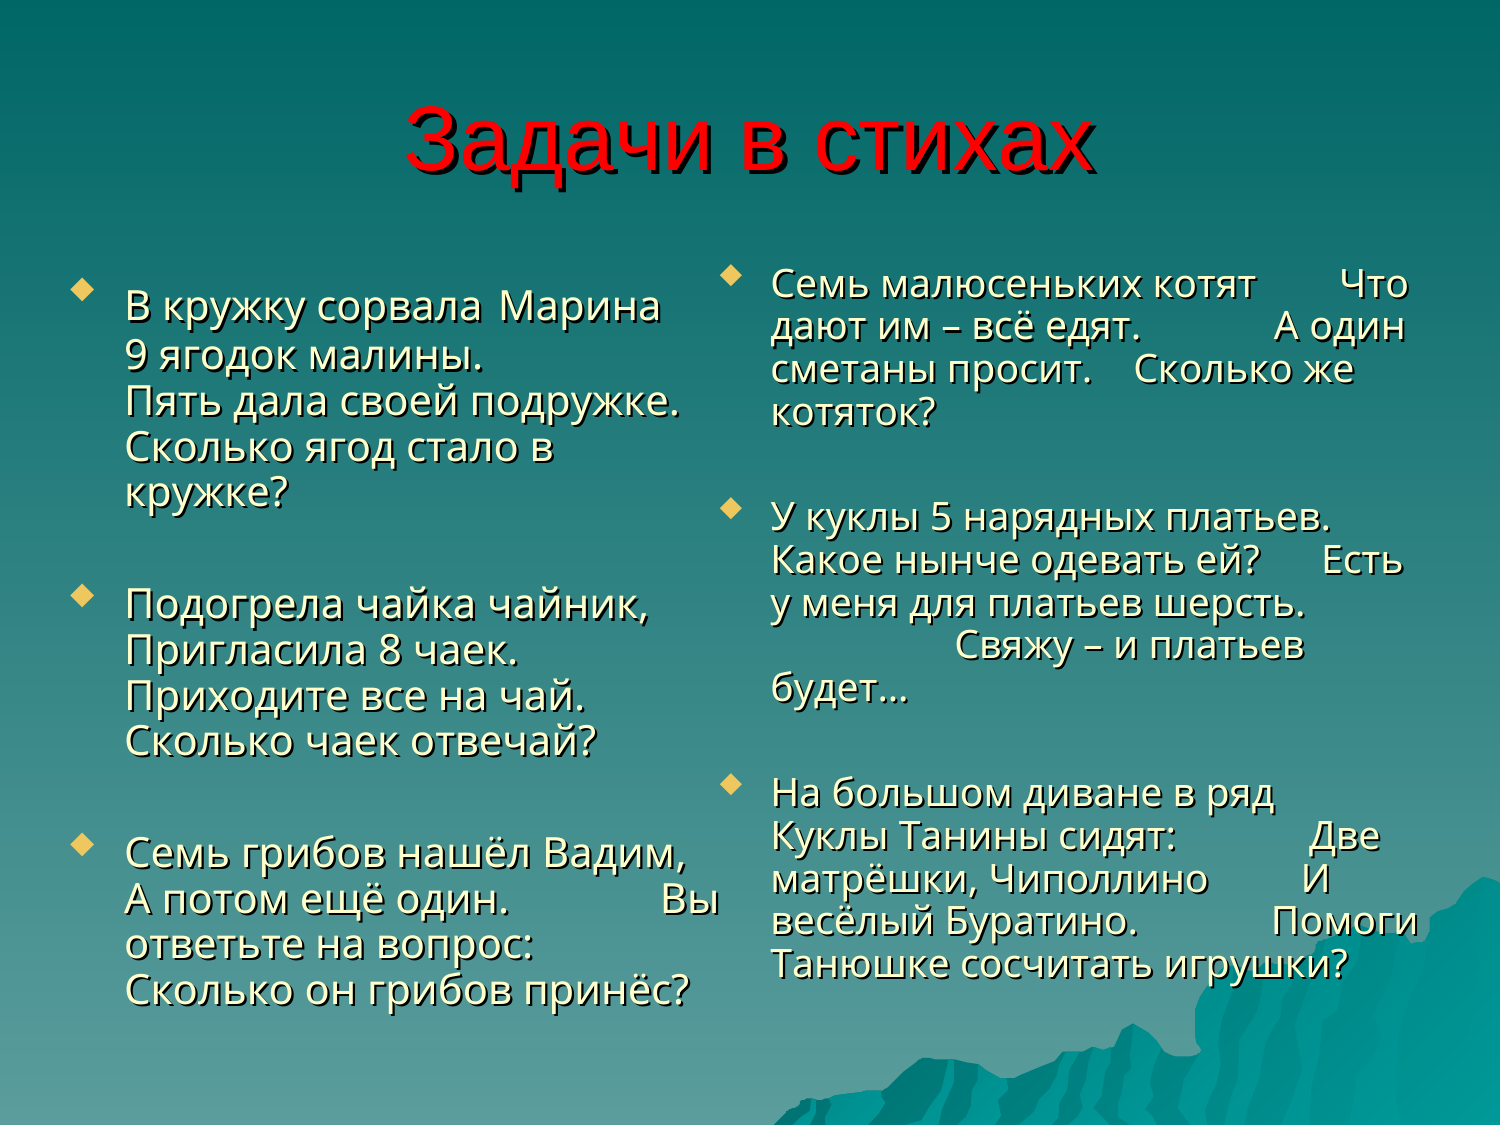

# Задачи в стихах
Семь малюсеньких котят Что дают им – всё едят. А один сметаны просит. Сколько же котяток?
У куклы 5 нарядных платьев. Какое нынче одевать ей? Есть у меня для платьев шерсть. Свяжу – и платьев будет…
На большом диване в ряд Куклы Танины сидят: Две матрёшки, Чиполлино И весёлый Буратино. Помоги Танюшке сосчитать игрушки?
В кружку сорвала Марина 9 ягодок малины. Пять дала своей подружке. Сколько ягод стало в кружке?
Подогрела чайка чайник, Пригласила 8 чаек. Приходите все на чай. Сколько чаек отвечай?
Семь грибов нашёл Вадим, А потом ещё один. Вы ответьте на вопрос: Сколько он грибов принёс?